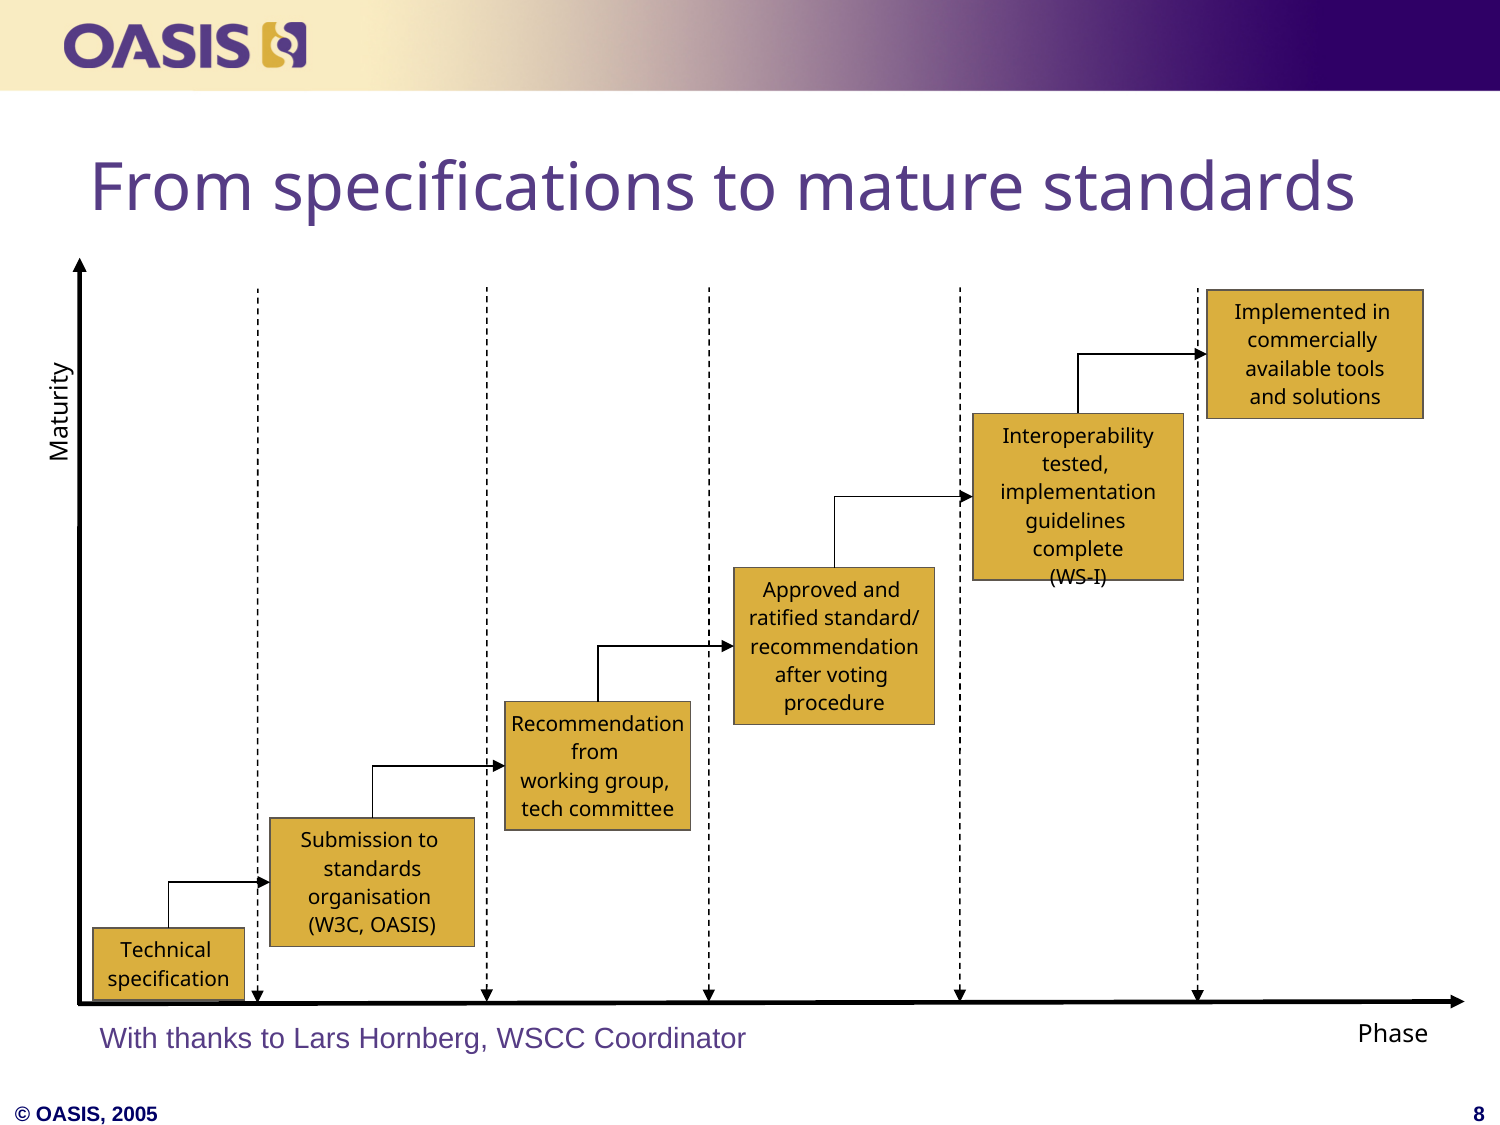

# From specifications to mature standards
Maturity
Phase
Implemented in
commercially
available tools
and solutions
Interoperability
tested,
implementation
guidelines
complete
(WS-I)
Approved and
ratified standard/
recommendation
after voting
procedure
Recommendation
from
working group,
tech committee
Submission to
standards
organisation
(W3C, OASIS)
Technical
specification
With thanks to Lars Hornberg, WSCC Coordinator
© OASIS, 2005
8